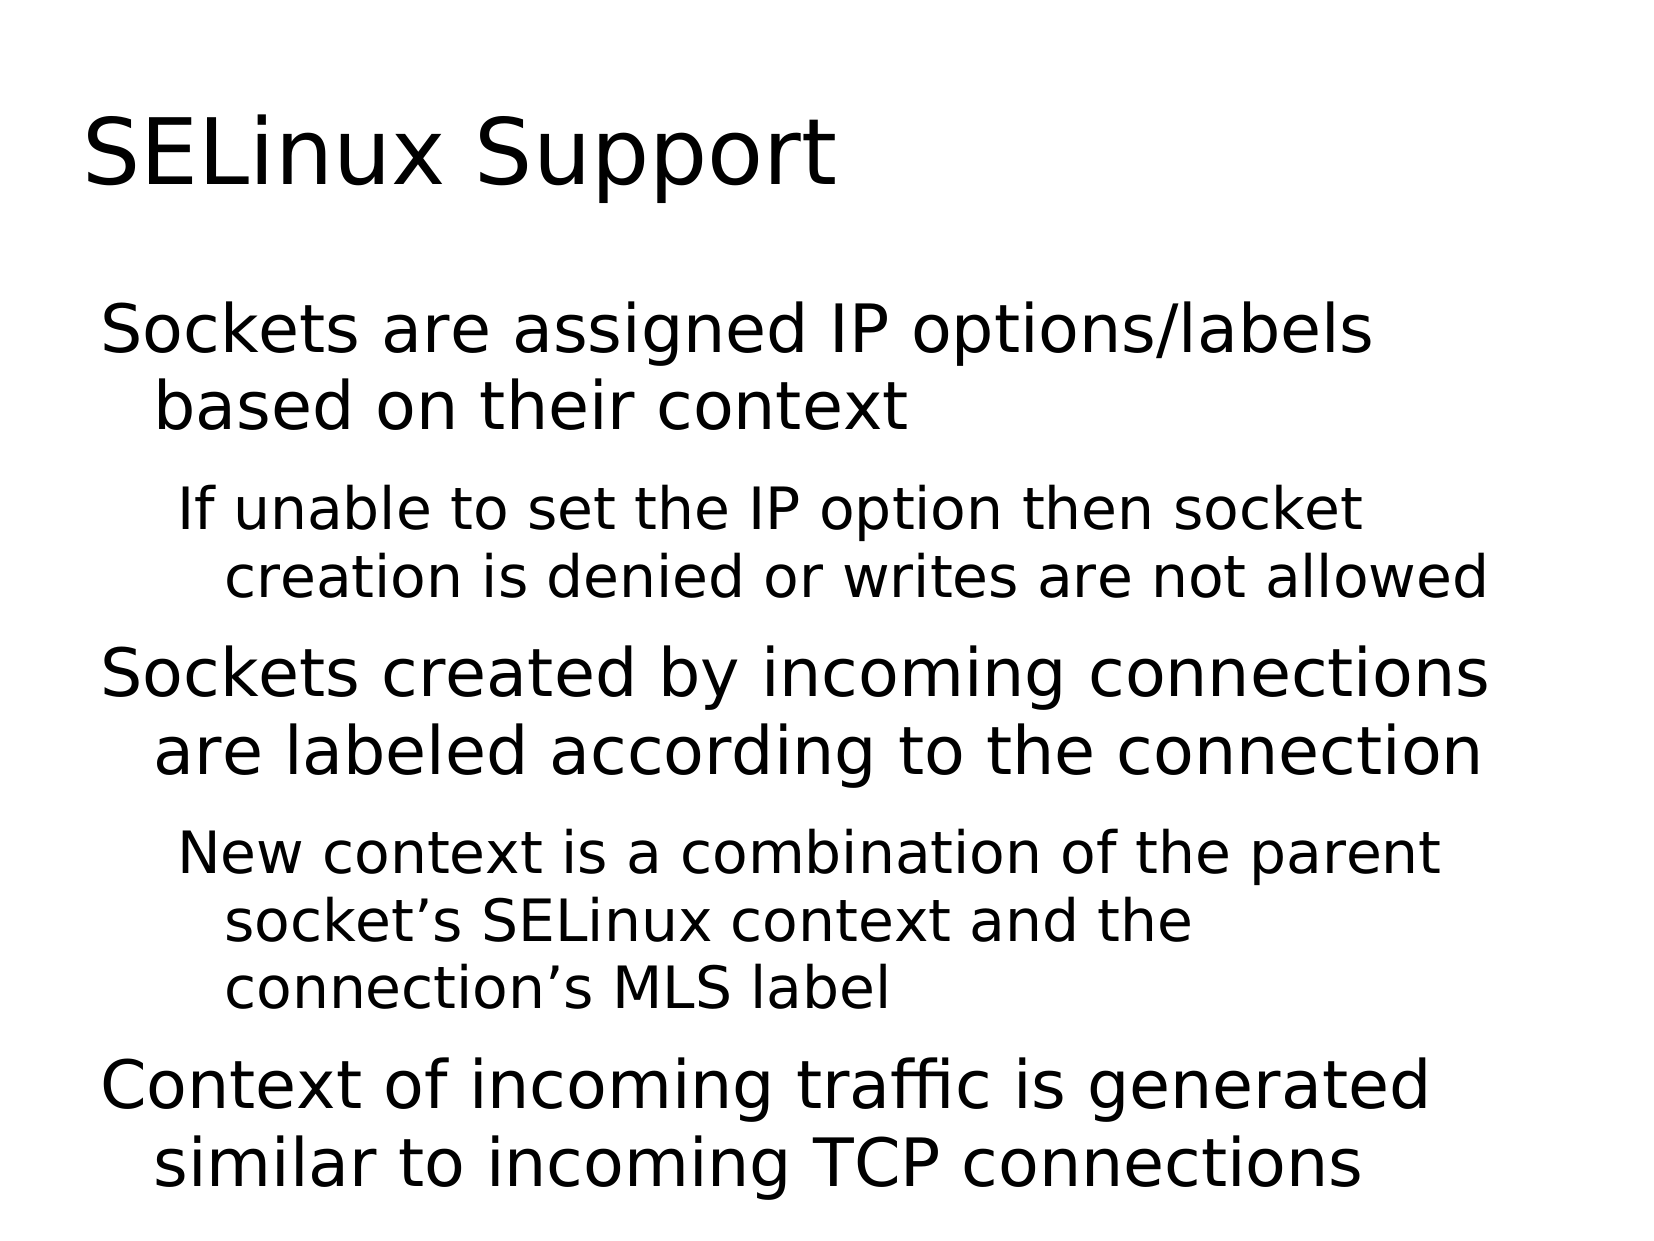

# SELinux Support
Sockets are assigned IP options/labels based on their context
If unable to set the IP option then socket creation is denied or writes are not allowed
Sockets created by incoming connections are labeled according to the connection
New context is a combination of the parent socket’s SELinux context and the connection’s MLS label
Context of incoming traffic is generated similar to incoming TCP connections